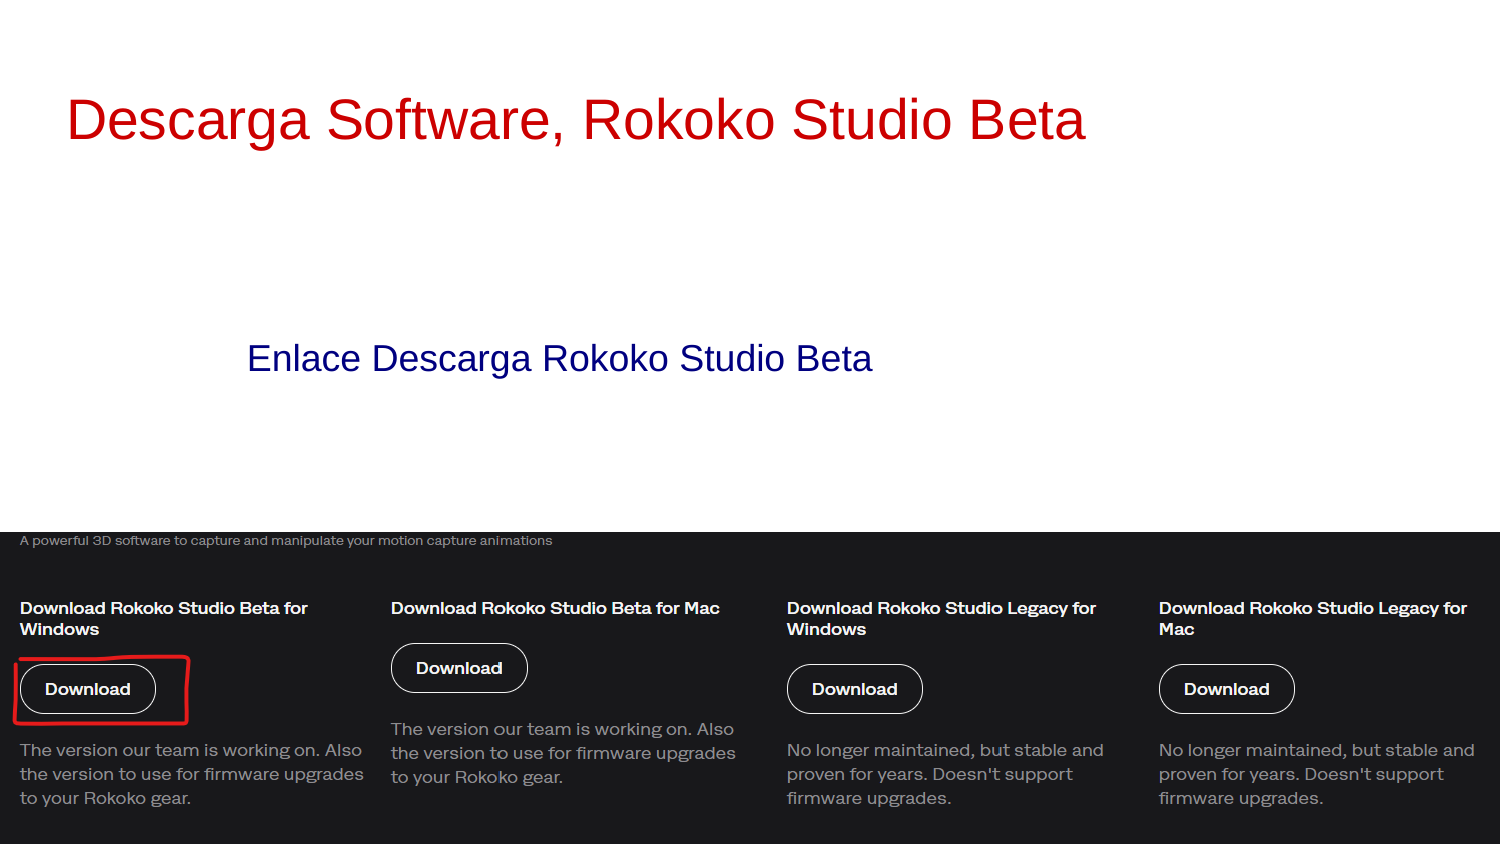

# Descarga Software, Rokoko Studio Beta
Enlace Descarga Rokoko Studio Beta